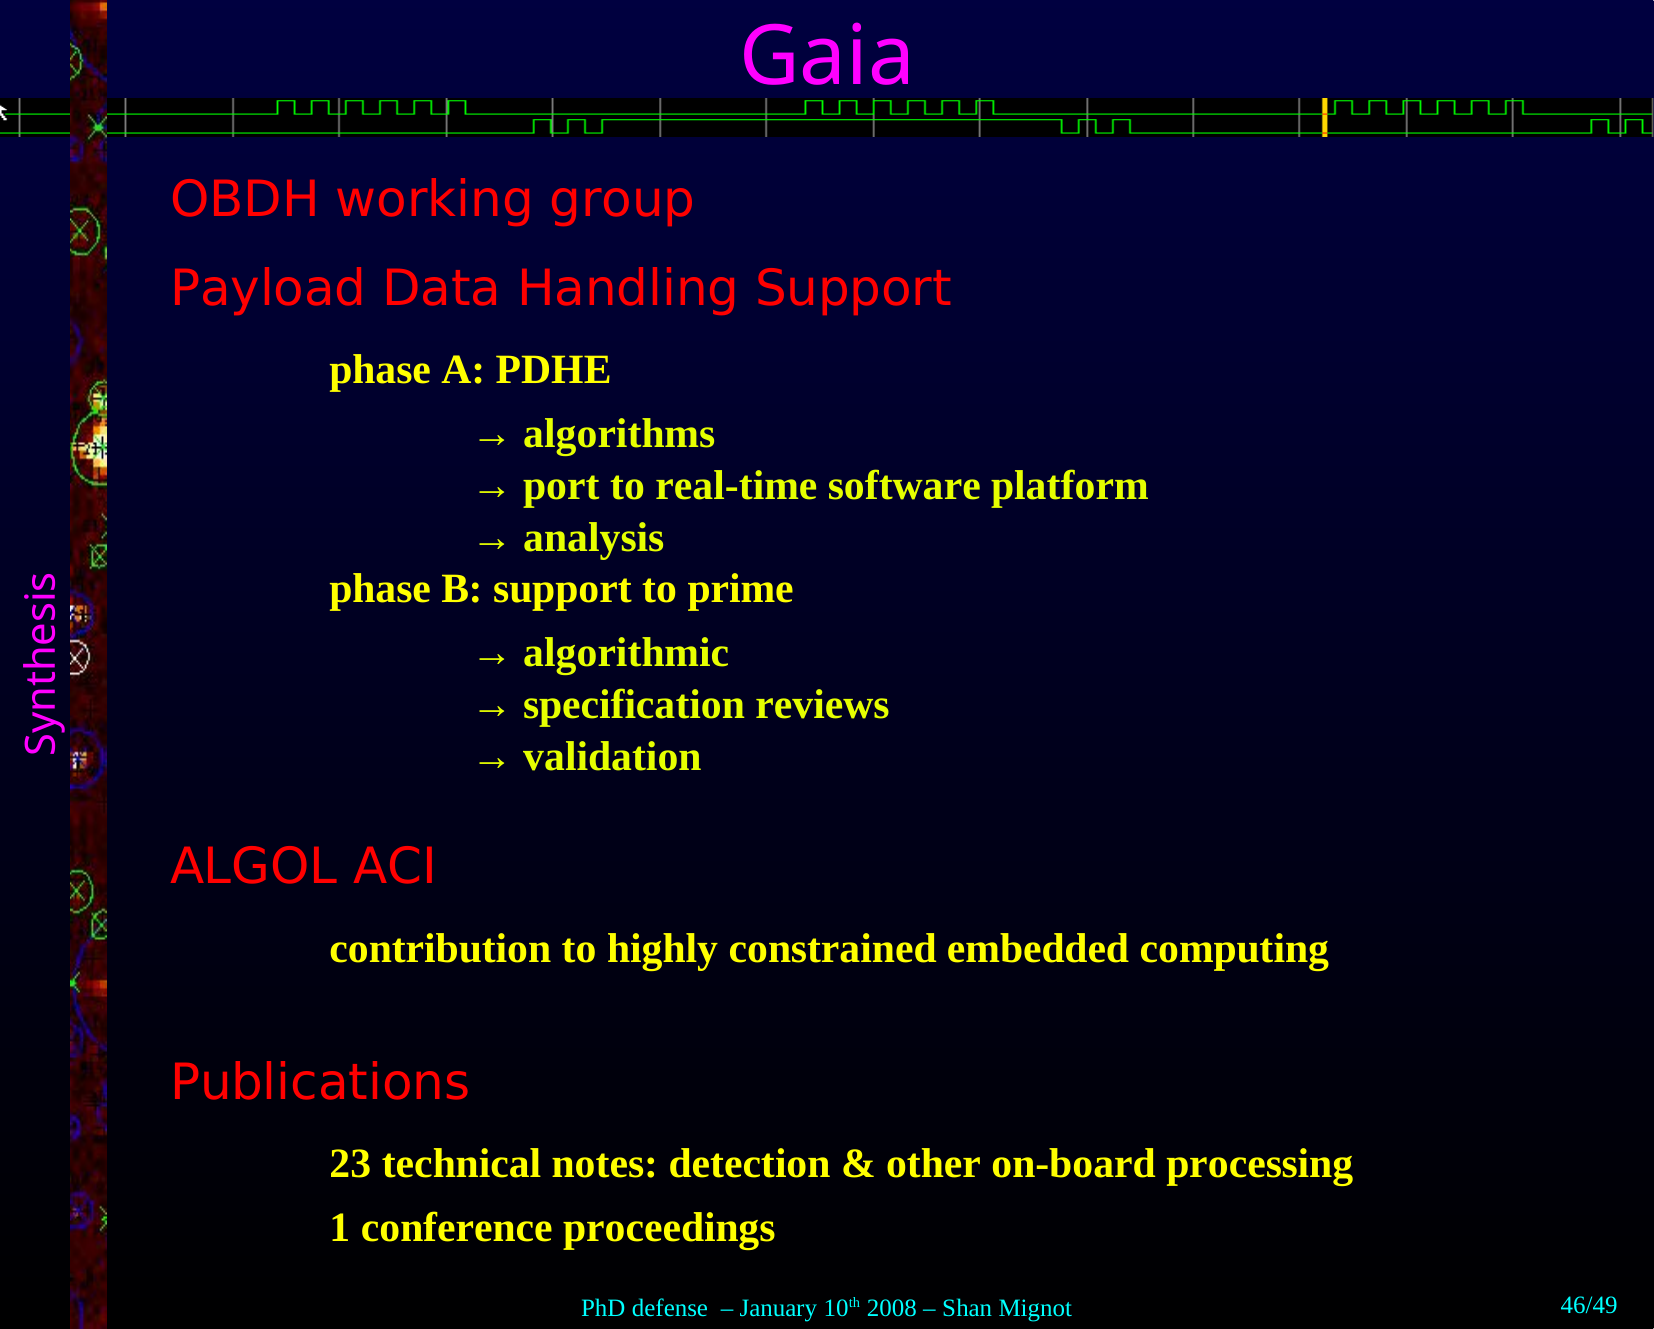

# Gaia
OBDH working group
Payload Data Handling Support
phase A: PDHE
→ algorithms
→ port to real-time software platform
→ analysis
phase B: support to prime
→ algorithmic
→ specification reviews
→ validation
ALGOL ACI
contribution to highly constrained embedded computing
Publications
23 technical notes: detection & other on-board processing
1 conference proceedings
Synthesis
PhD defense – January 10th 2008 – Shan Mignot